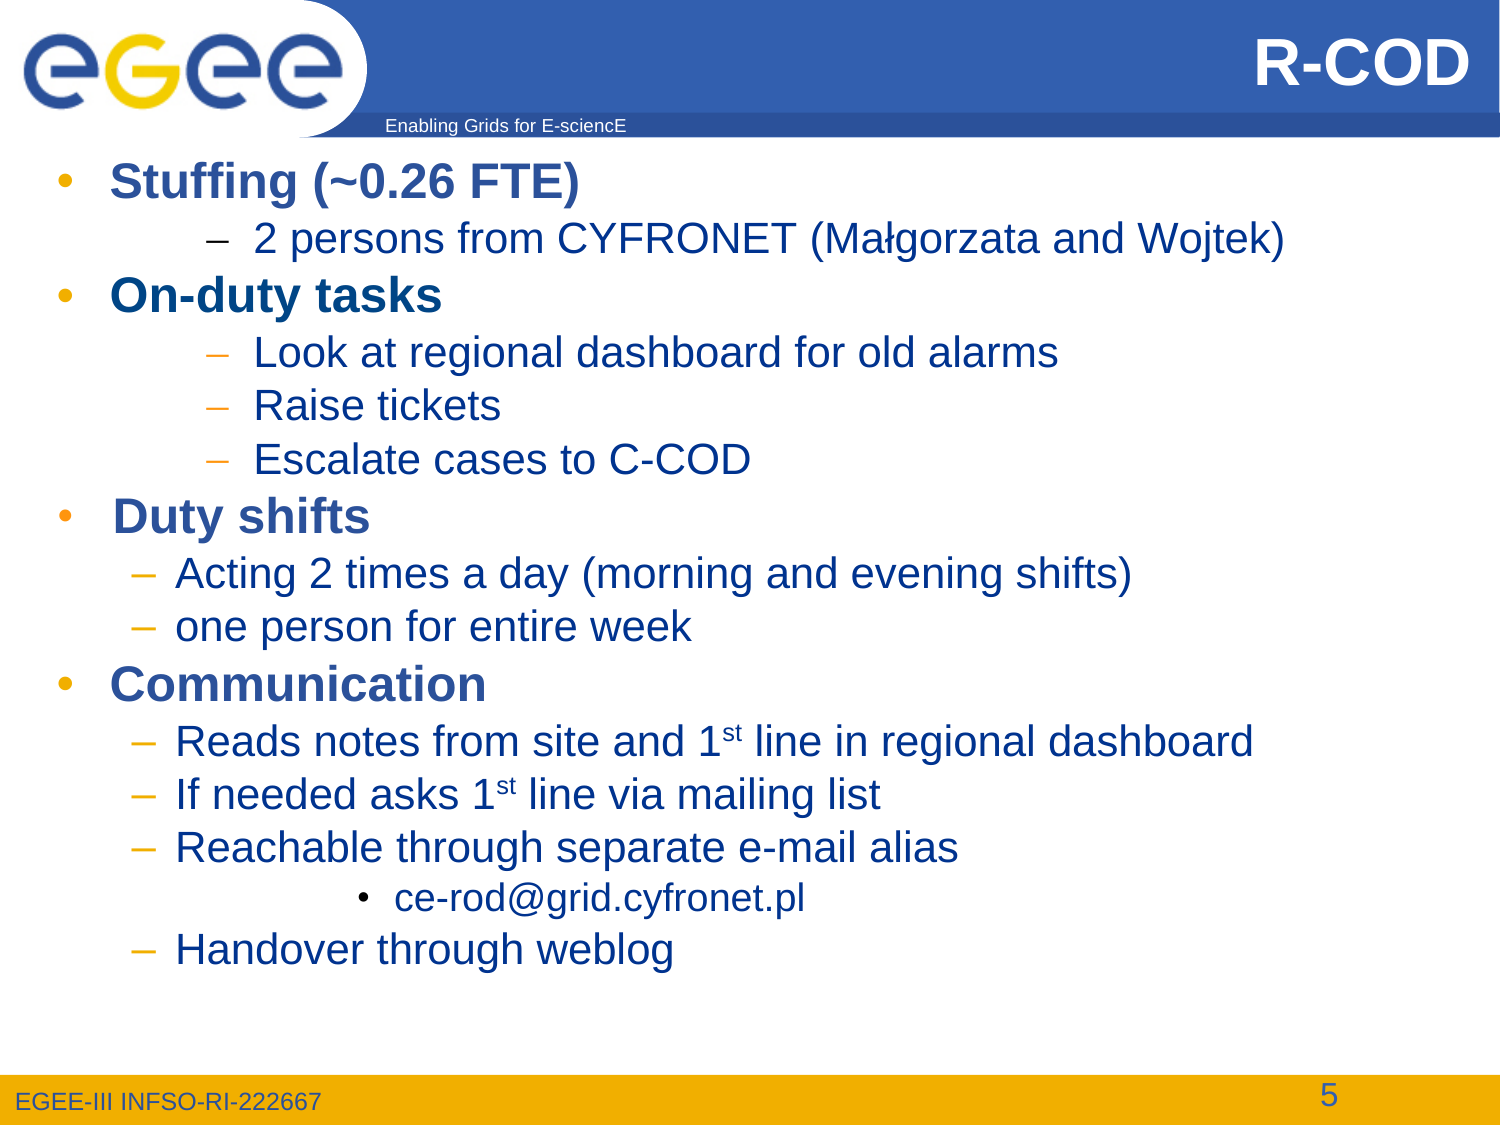

# R-COD
Stuffing (~0.26 FTE)
2 persons from CYFRONET (Małgorzata and Wojtek)
On-duty tasks
Look at regional dashboard for old alarms
Raise tickets
Escalate cases to C-COD
Duty shifts
Acting 2 times a day (morning and evening shifts)
one person for entire week
Communication
Reads notes from site and 1st line in regional dashboard
If needed asks 1st line via mailing list
Reachable through separate e-mail alias
ce-rod@grid.cyfronet.pl
Handover through weblog
5